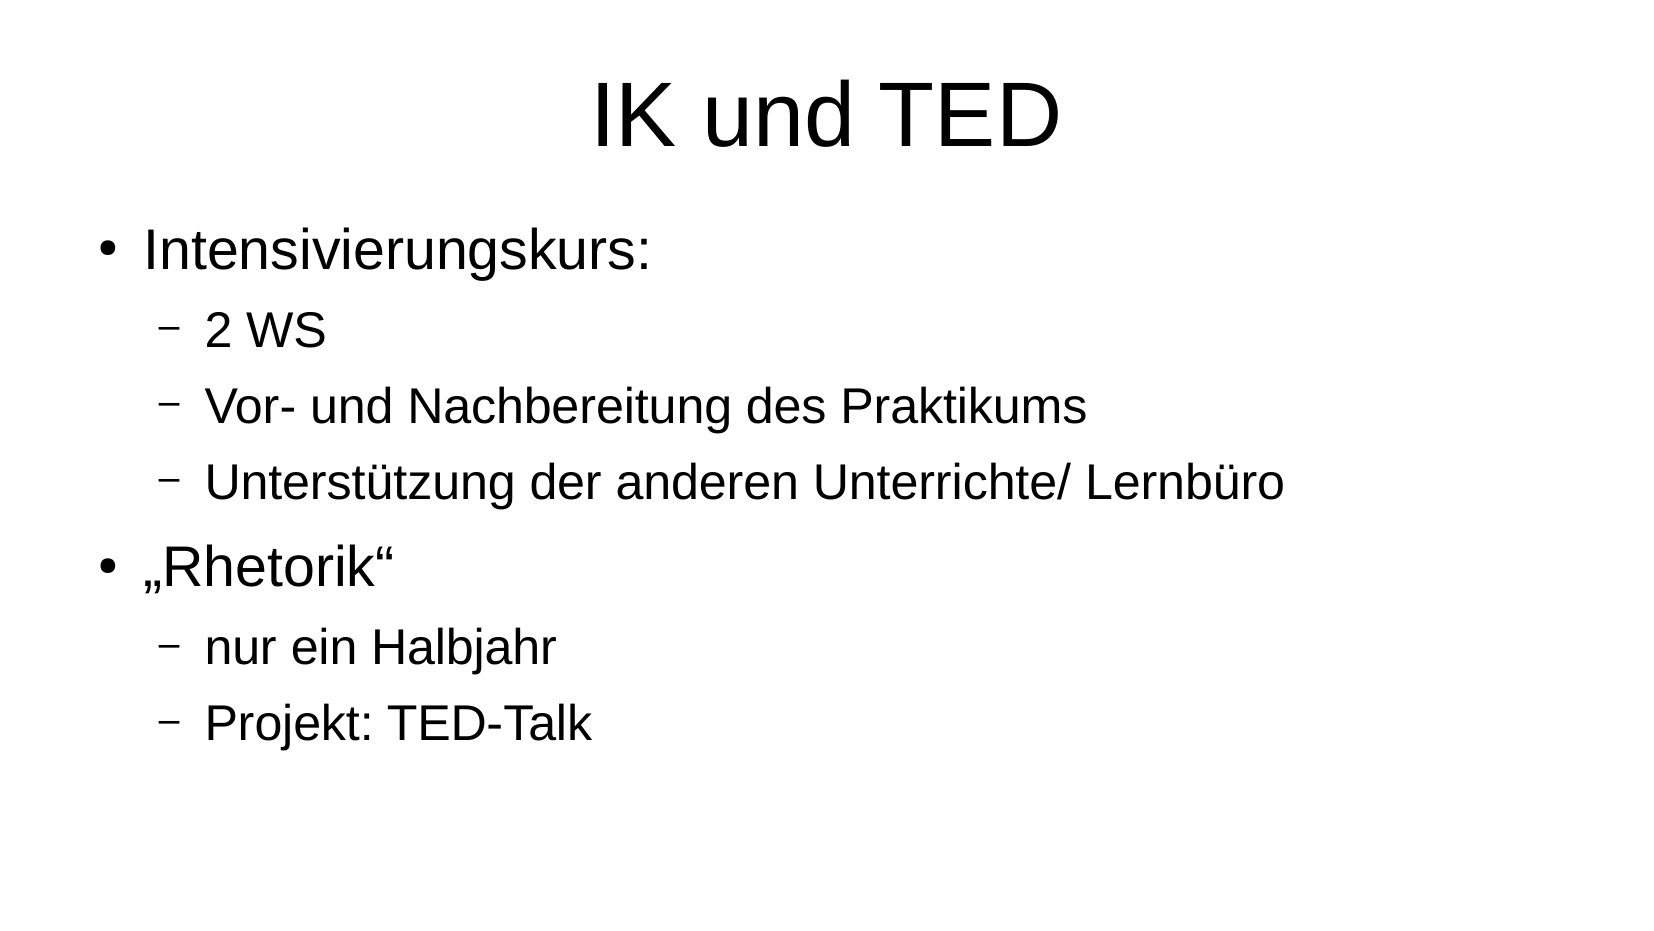

# IK und TED
Intensivierungskurs:
2 WS
Vor- und Nachbereitung des Praktikums
Unterstützung der anderen Unterrichte/ Lernbüro
„Rhetorik“
nur ein Halbjahr
Projekt: TED-Talk